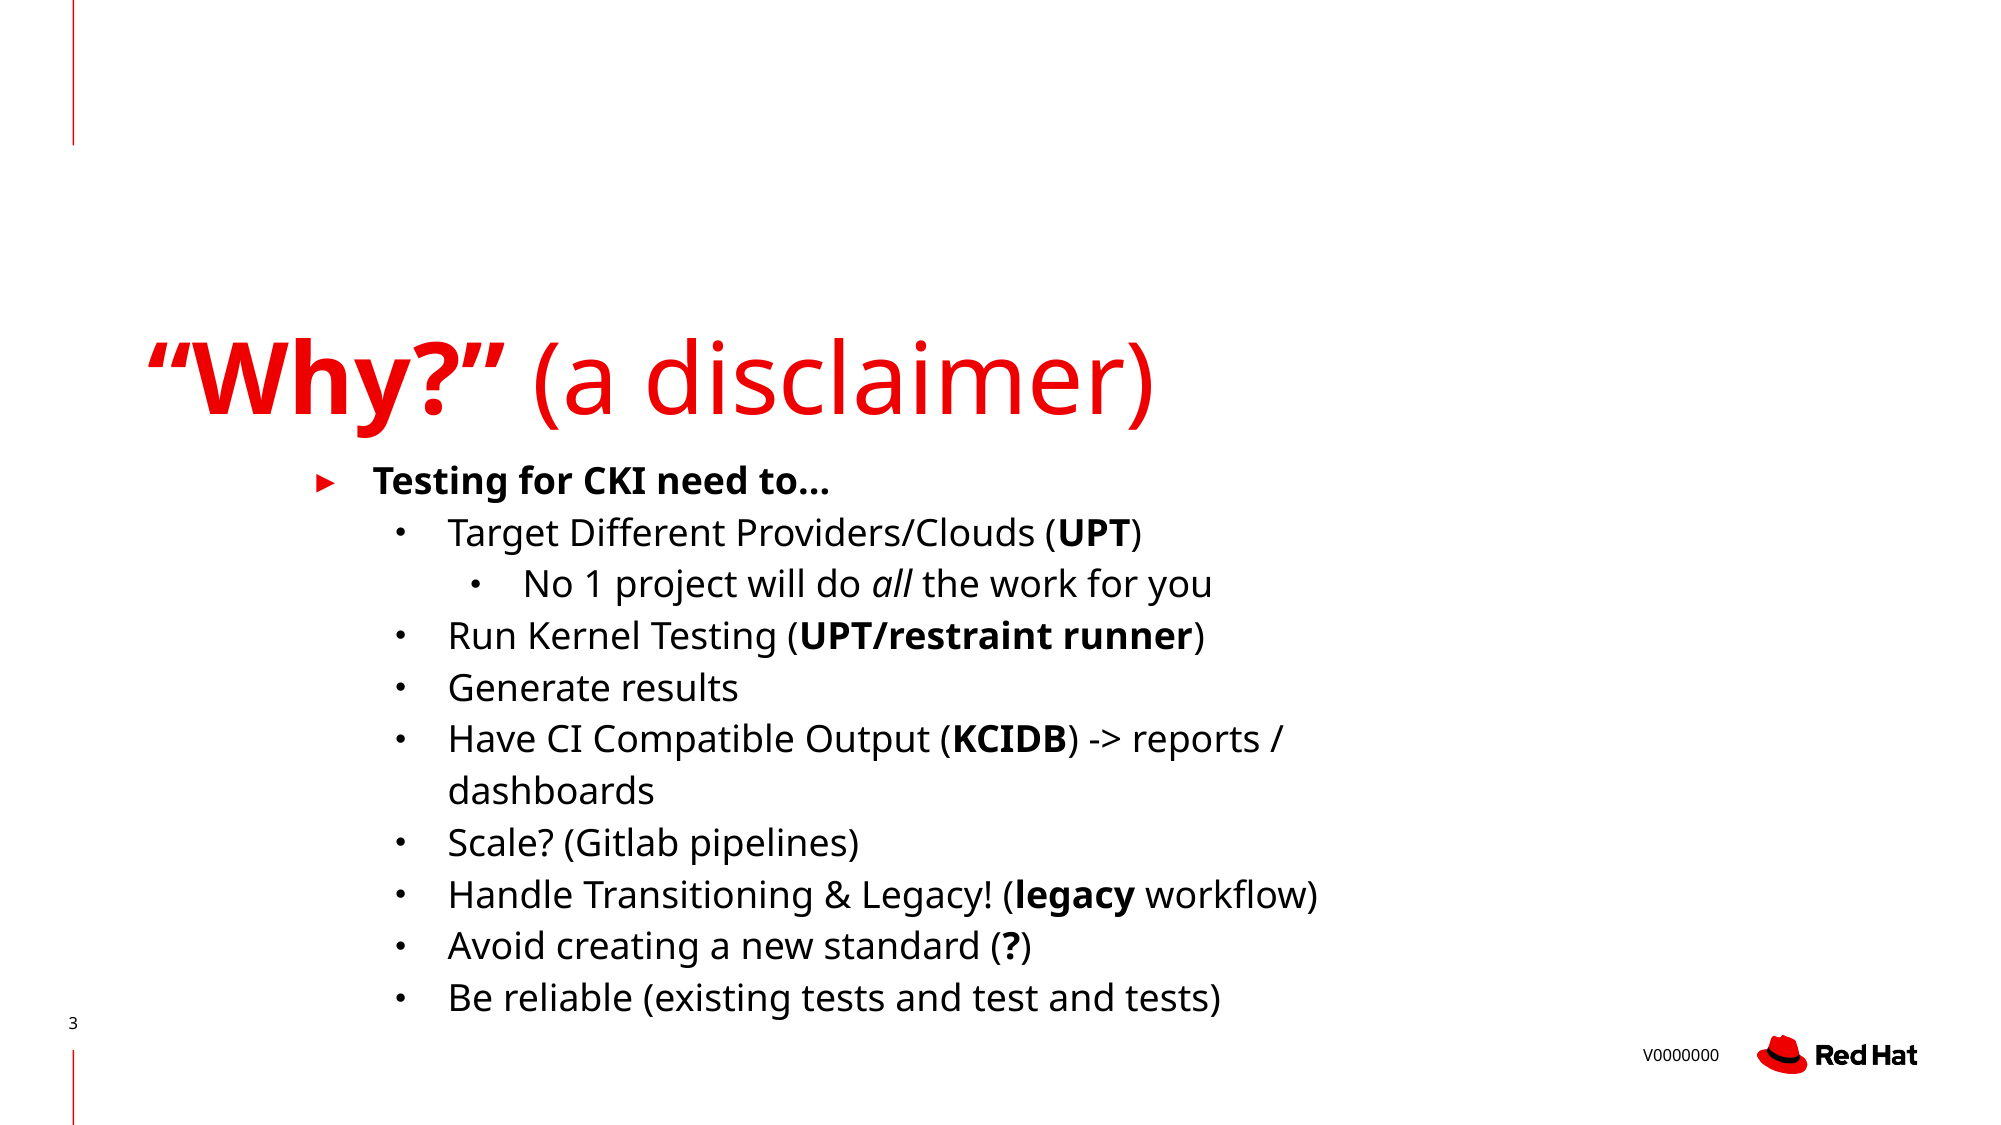

# “Why?” (a disclaimer)
Testing for CKI need to...
Target Different Providers/Clouds (UPT)
No 1 project will do all the work for you
Run Kernel Testing (UPT/restraint runner)
Generate results
Have CI Compatible Output (KCIDB) -> reports / dashboards
Scale? (Gitlab pipelines)
Handle Transitioning & Legacy! (legacy workflow)
Avoid creating a new standard (?)
Be reliable (existing tests and test and tests)